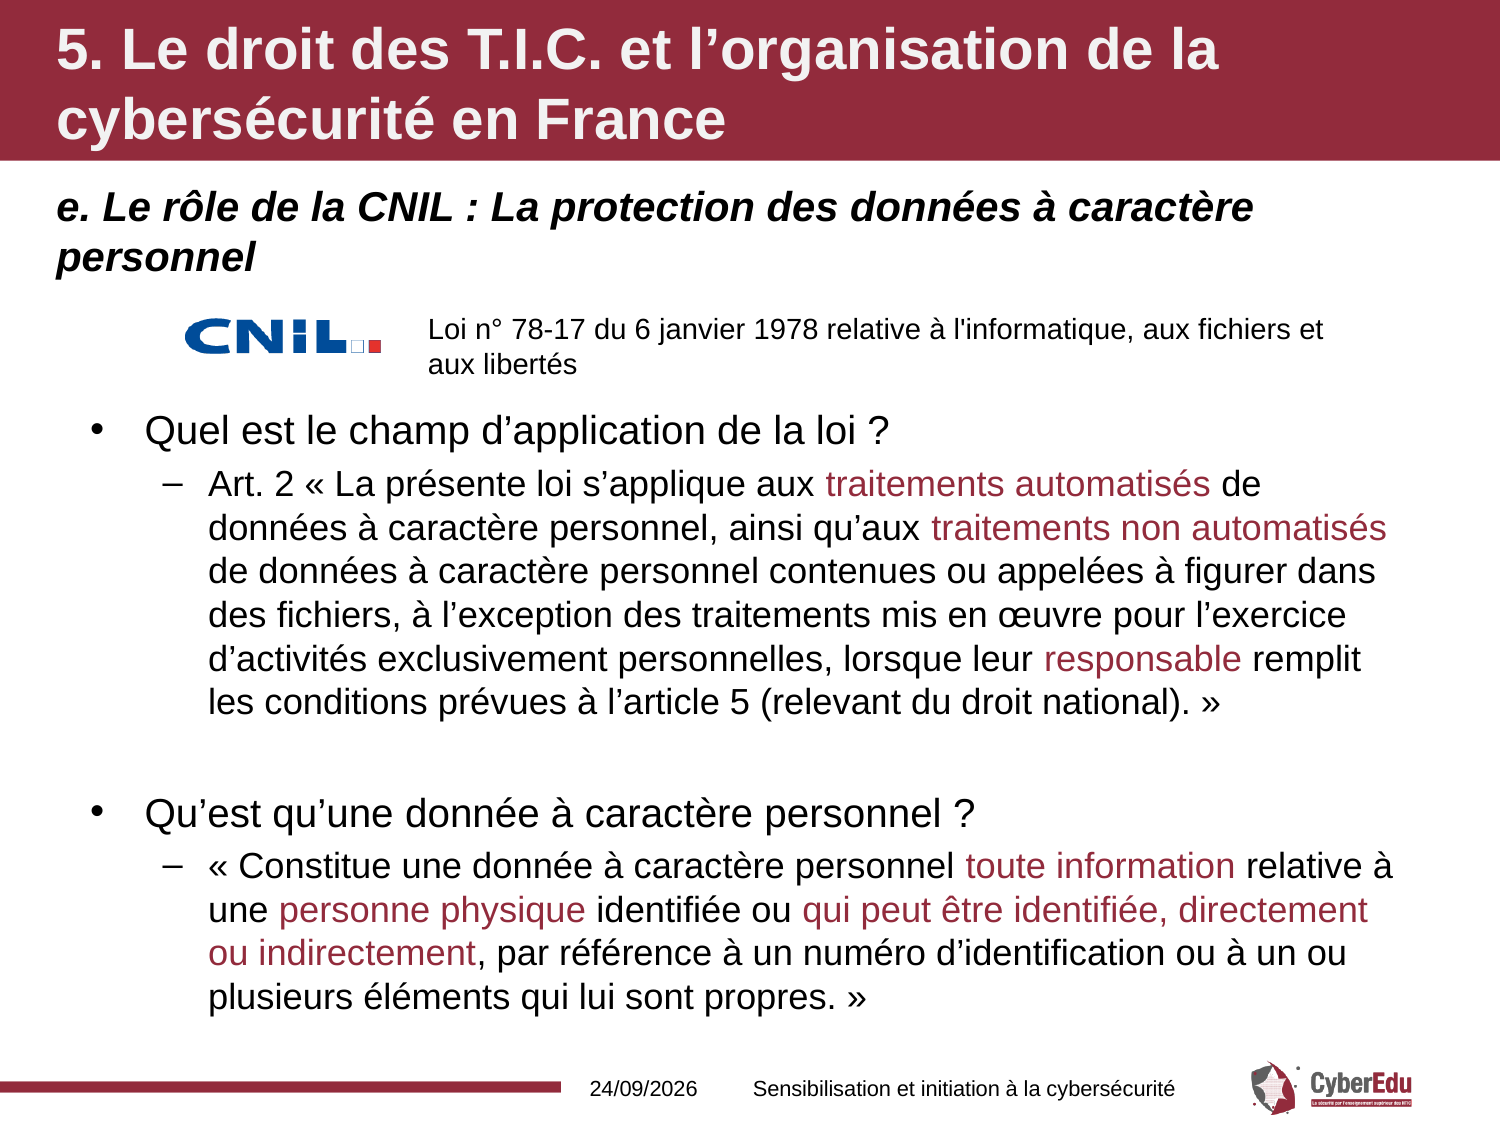

# 5. Le droit des T.I.C. et l’organisation de la cybersécurité en France
e. Le rôle de la CNIL : La protection des données à caractère personnel
Loi n° 78-17 du 6 janvier 1978 relative à l'informatique, aux fichiers et aux libertés
Quel est le champ d’application de la loi ?
Art. 2 « La présente loi s’applique aux traitements automatisés de données à caractère personnel, ainsi qu’aux traitements non automatisés de données à caractère personnel contenues ou appelées à figurer dans des fichiers, à l’exception des traitements mis en œuvre pour l’exercice d’activités exclusivement personnelles, lorsque leur responsable remplit les conditions prévues à l’article 5 (relevant du droit national). »
Qu’est qu’une donnée à caractère personnel ?
« Constitue une donnée à caractère personnel toute information relative à une personne physique identifiée ou qui peut être identifiée, directement ou indirectement, par référence à un numéro d’identification ou à un ou plusieurs éléments qui lui sont propres. »
Sensibilisation et initiation à la cybersécurité